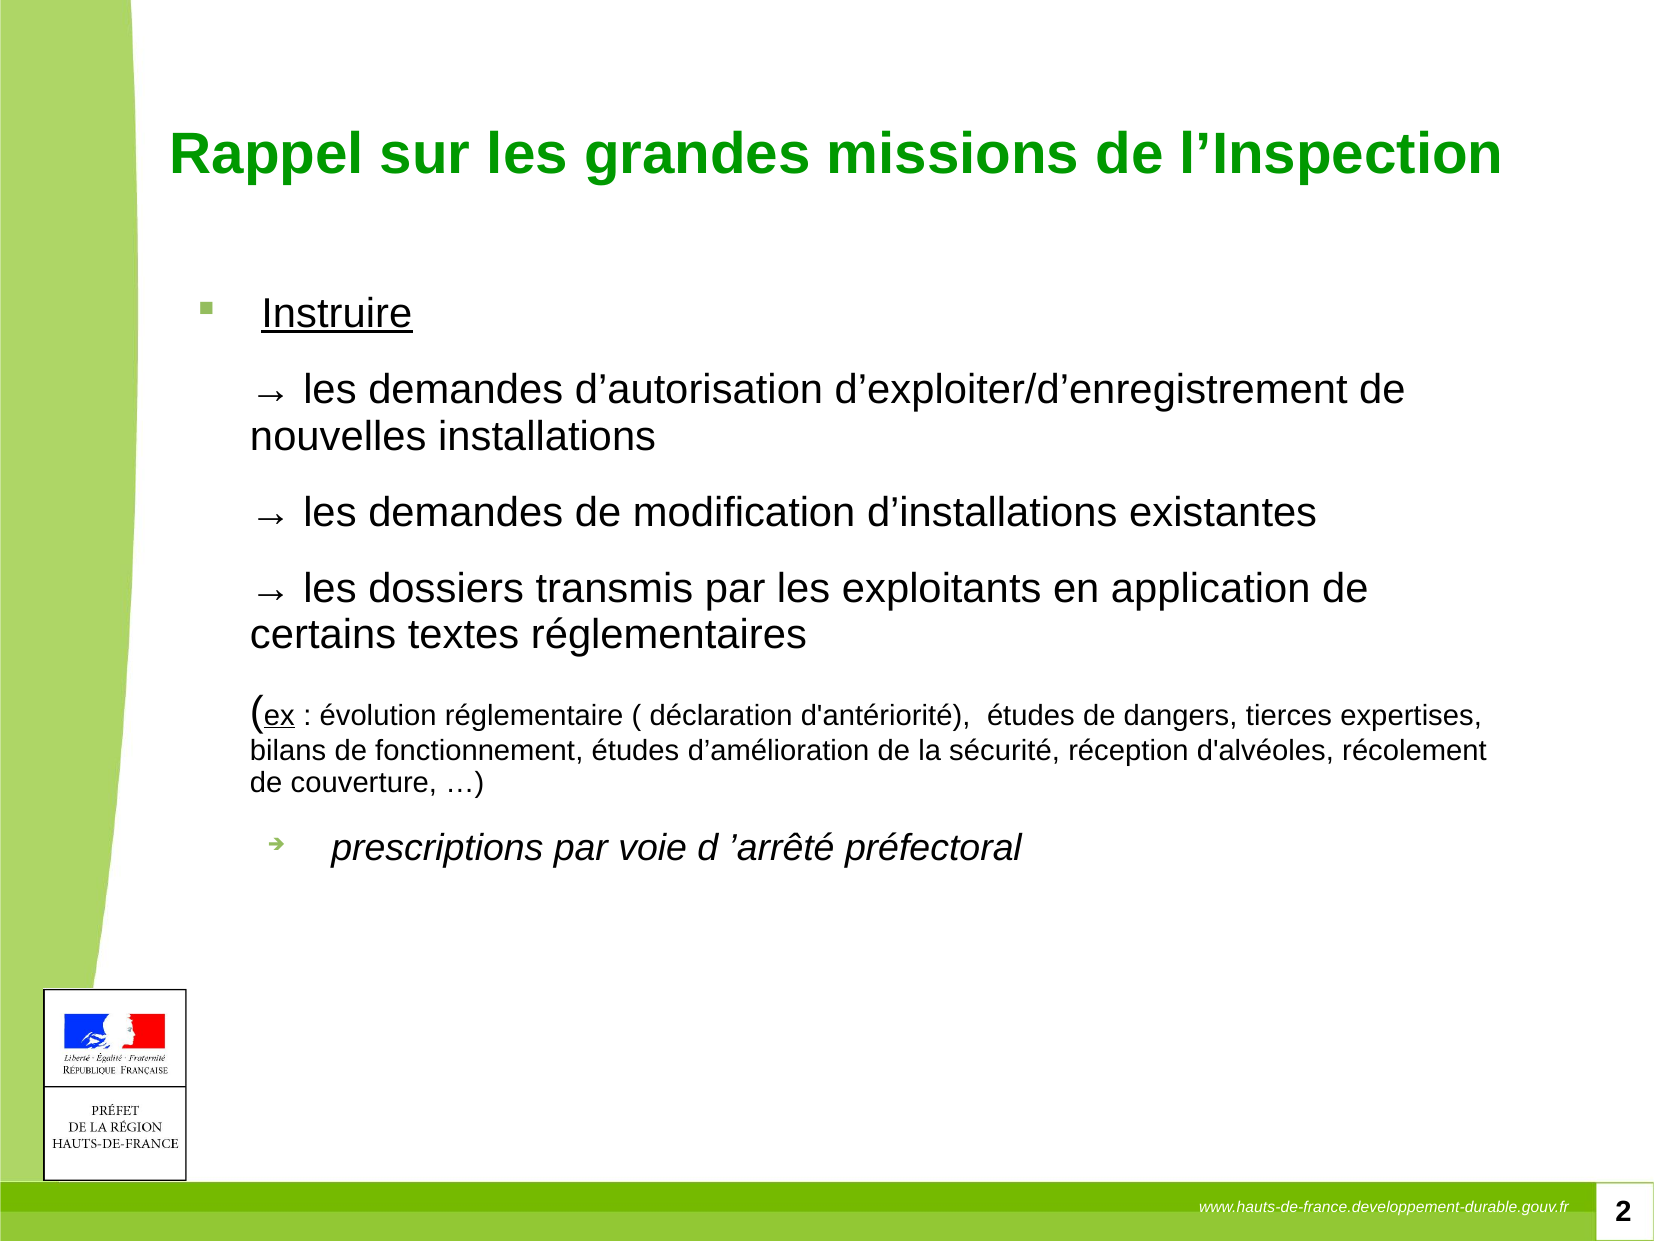

# Rappel sur les grandes missions de l’Inspection
 Instruire
→ les demandes d’autorisation d’exploiter/d’enregistrement de nouvelles installations
→ les demandes de modification d’installations existantes
→ les dossiers transmis par les exploitants en application de certains textes réglementaires
(ex : évolution réglementaire ( déclaration d'antériorité), études de dangers, tierces expertises, bilans de fonctionnement, études d’amélioration de la sécurité, réception d'alvéoles, récolement de couverture, …)
 prescriptions par voie d ’arrêté préfectoral
2